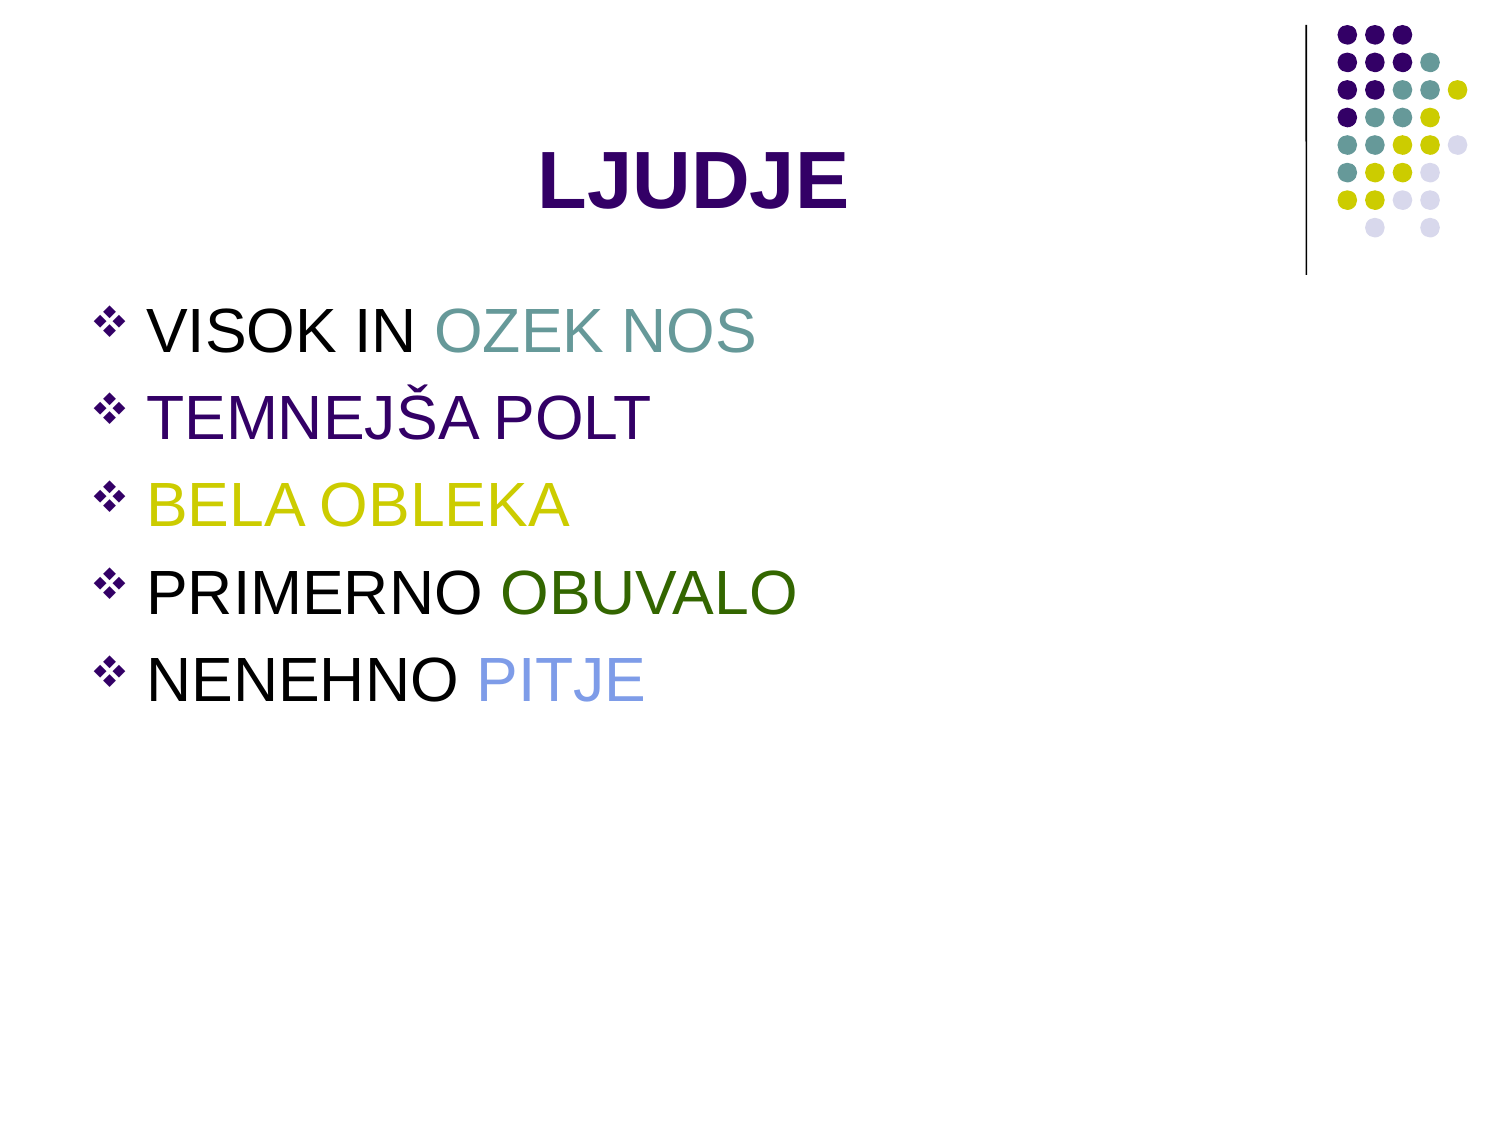

# LJUDJE
VISOK IN OZEK NOS
TEMNEJŠA POLT
BELA OBLEKA
PRIMERNO OBUVALO
NENEHNO PITJE